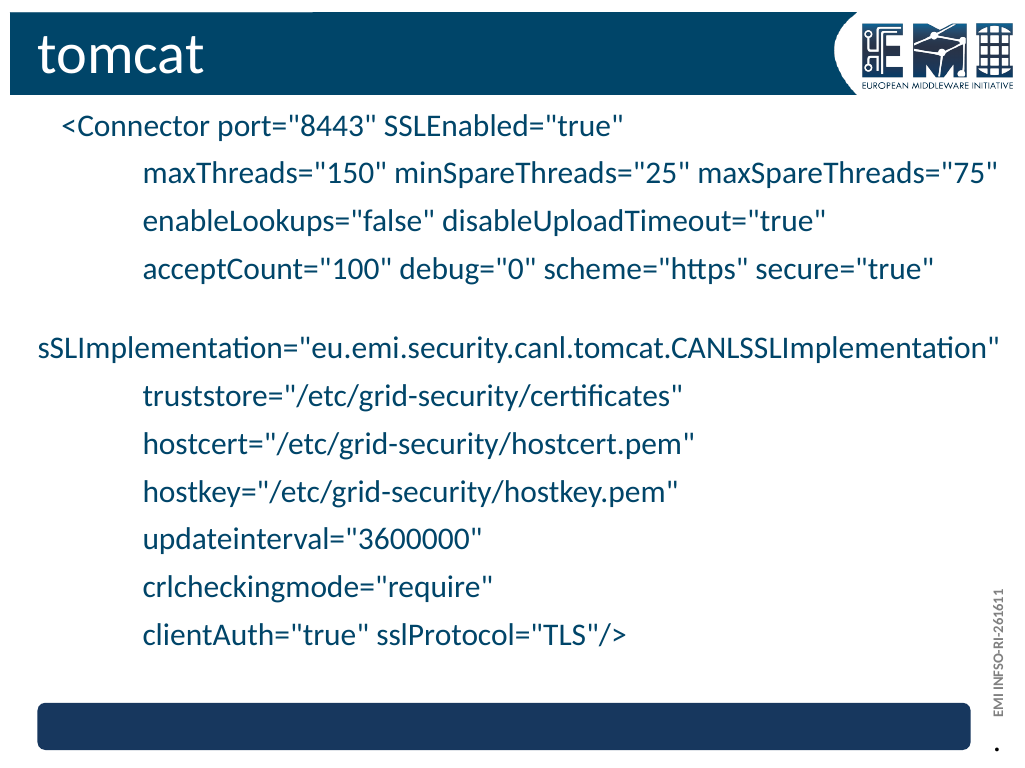

# tomcat
 <Connector port="8443" SSLEnabled="true"
 maxThreads="150" minSpareThreads="25" maxSpareThreads="75"
 enableLookups="false" disableUploadTimeout="true"
 acceptCount="100" debug="0" scheme="https" secure="true"
 sSLImplementation="eu.emi.security.canl.tomcat.CANLSSLImplementation"
 truststore="/etc/grid-security/certificates"
 hostcert="/etc/grid-security/hostcert.pem"
 hostkey="/etc/grid-security/hostkey.pem"
 updateinterval="3600000"
 crlcheckingmode="require"
 clientAuth="true" sslProtocol="TLS"/>